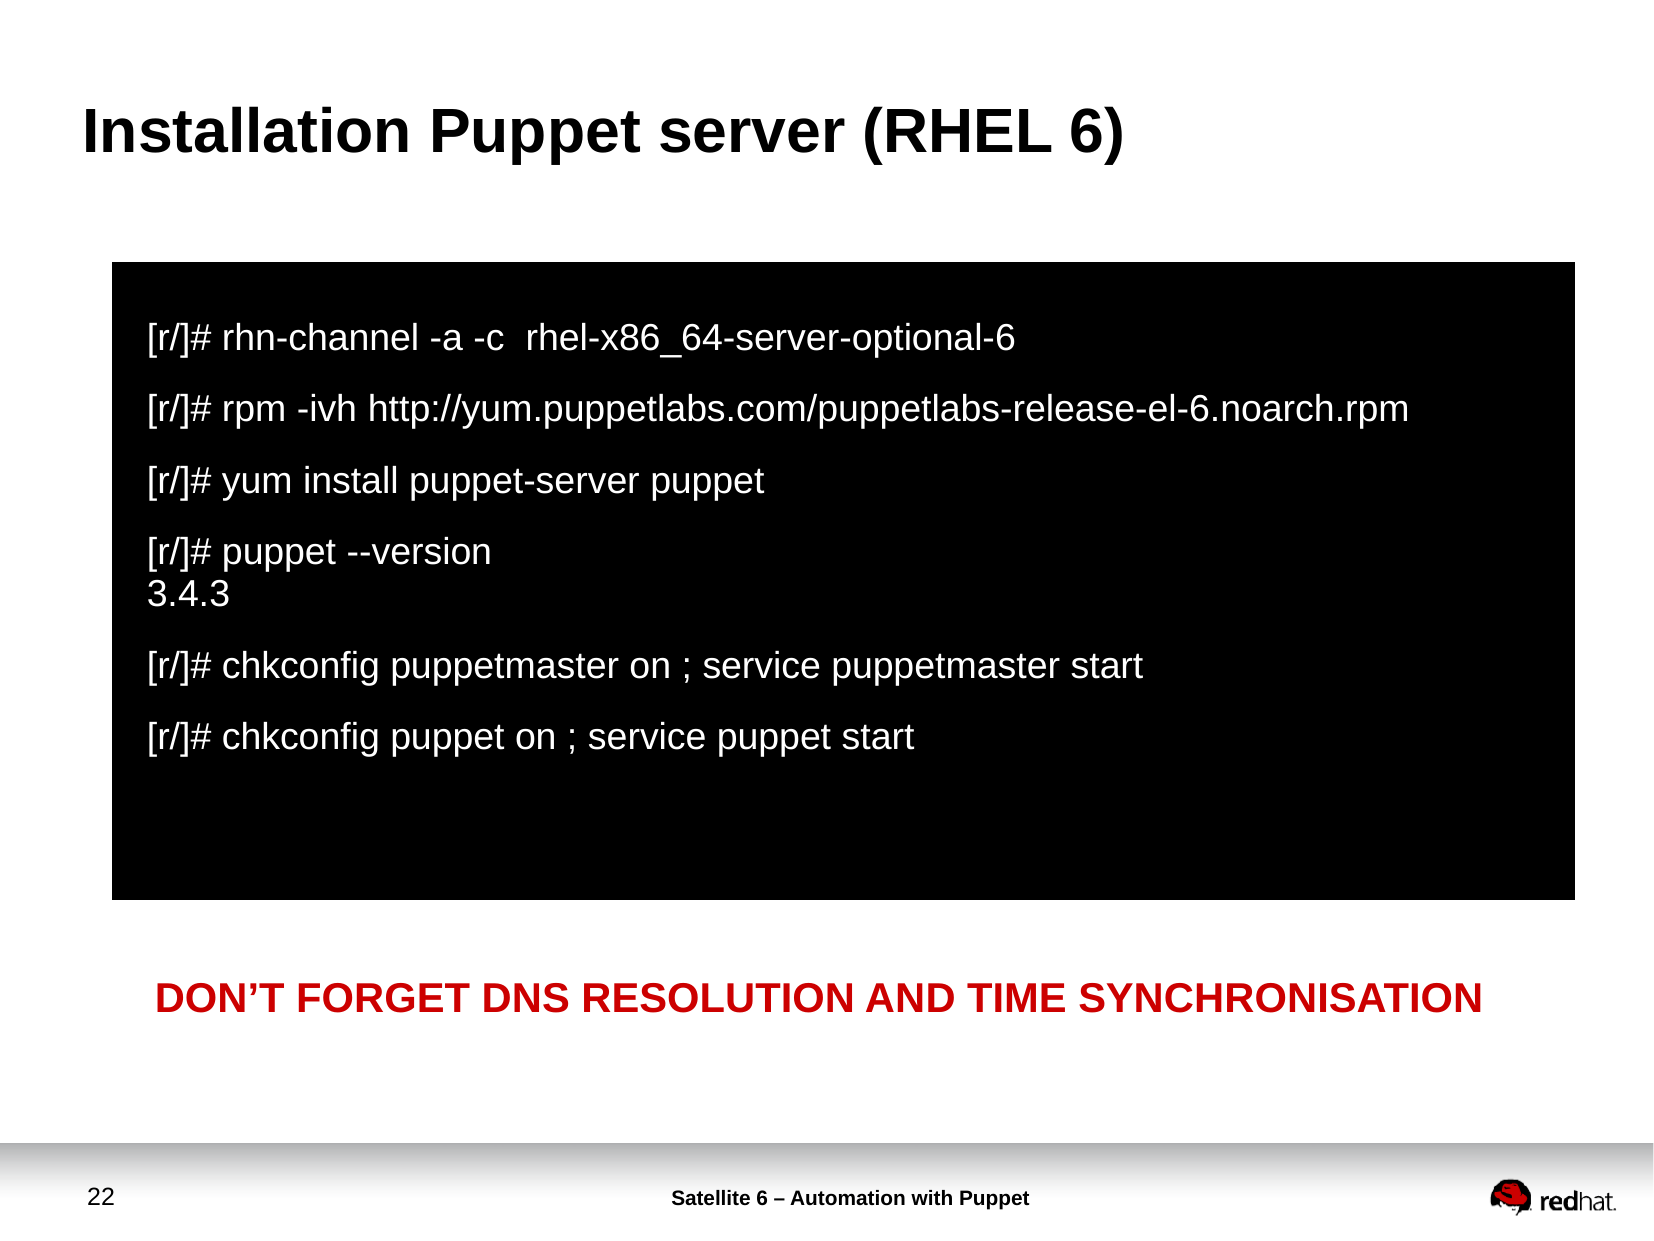

# Installation Puppet server (RHEL 6)
[r/]# rhn-channel -a -c rhel-x86_64-server-optional-6
[r/]# rpm -ivh http://yum.puppetlabs.com/puppetlabs-release-el-6.noarch.rpm
[r/]# yum install puppet-server puppet
[r/]# puppet --version
3.4.3
[r/]# chkconfig puppetmaster on ; service puppetmaster start
[r/]# chkconfig puppet on ; service puppet start
DON’T FORGET DNS RESOLUTION AND TIME SYNCHRONISATION